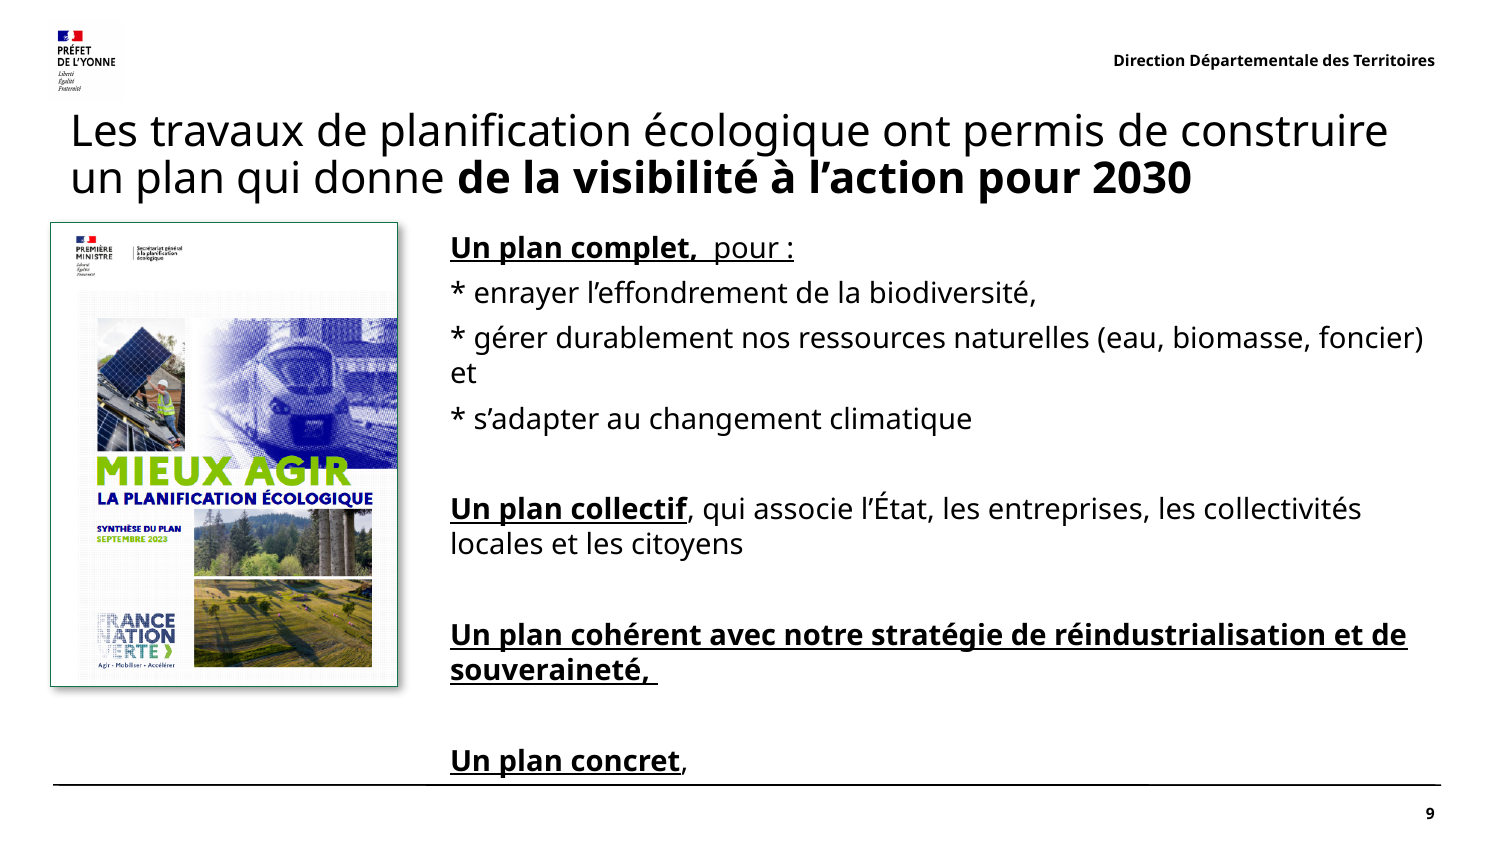

Direction Départementale des Territoires
Les travaux de planification écologique ont permis de construire un plan qui donne de la visibilité à l’action pour 2030
# Un plan complet, pour :
* enrayer l’effondrement de la biodiversité,
* gérer durablement nos ressources naturelles (eau, biomasse, foncier) et
* s’adapter au changement climatique
Un plan collectif, qui associe l’État, les entreprises, les collectivités locales et les citoyens
Un plan cohérent avec notre stratégie de réindustrialisation et de souveraineté,
Un plan concret,
9